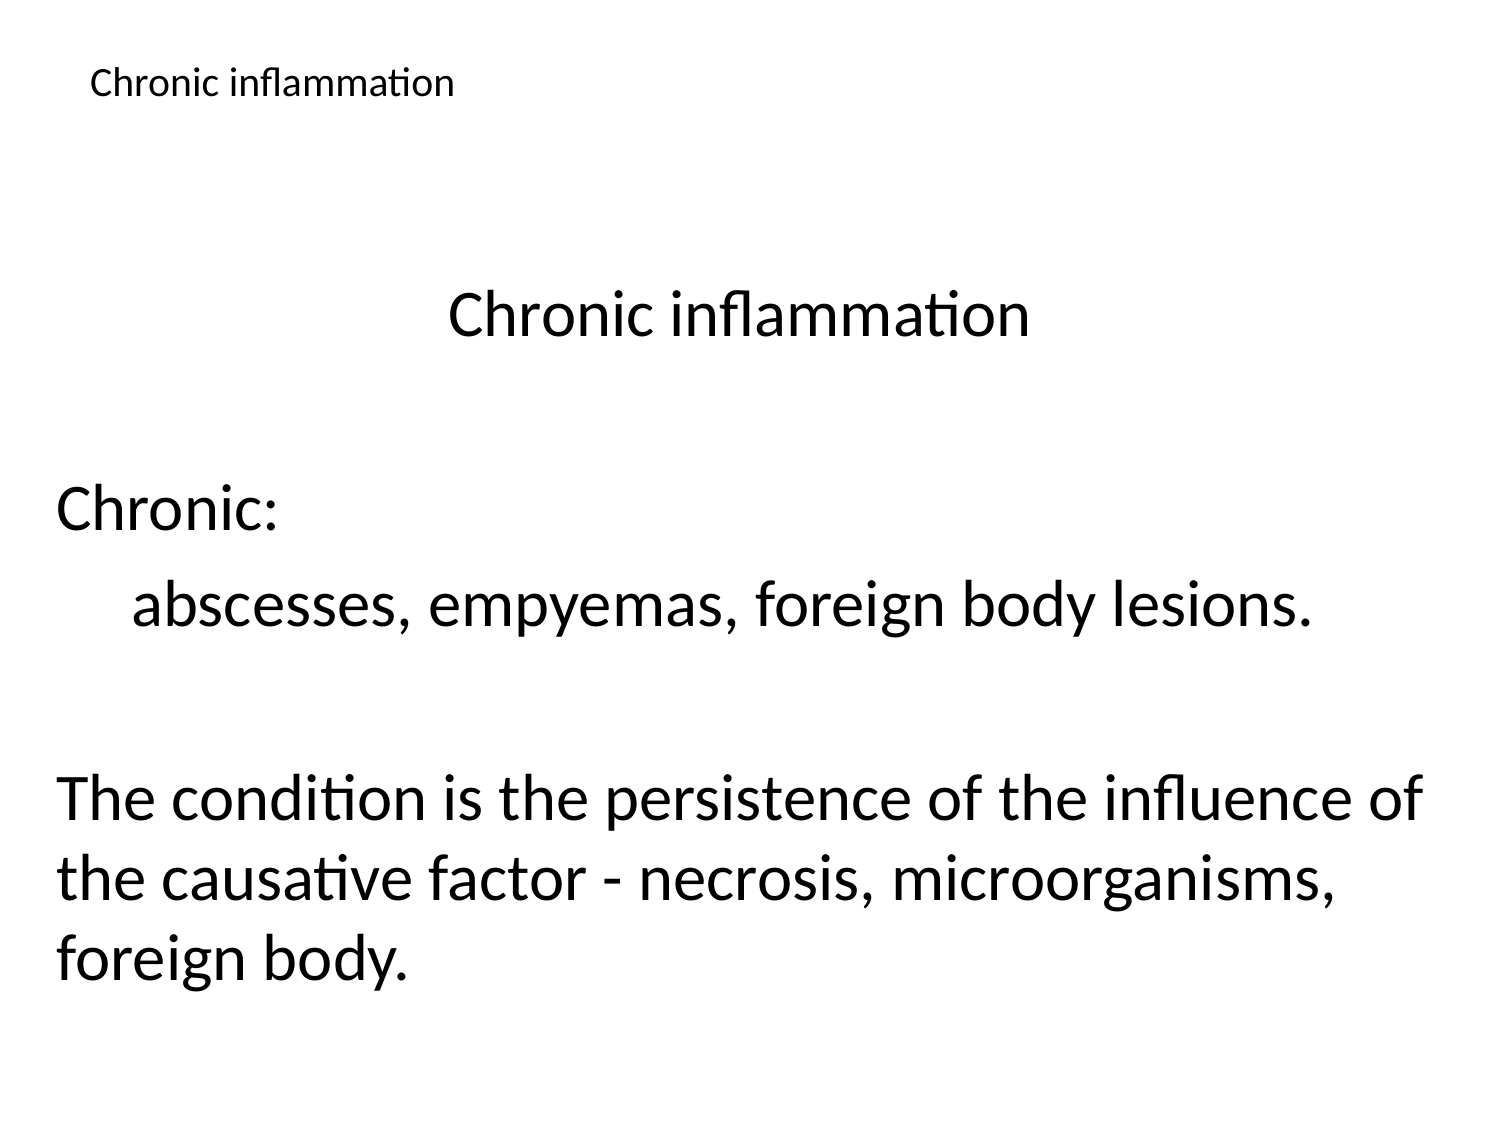

# Chronic inflammation
Chronic inflammation
Chronic:
	abscesses, empyemas, foreign body lesions.
The condition is the persistence of the influence of the causative factor - necrosis, microorganisms, foreign body.